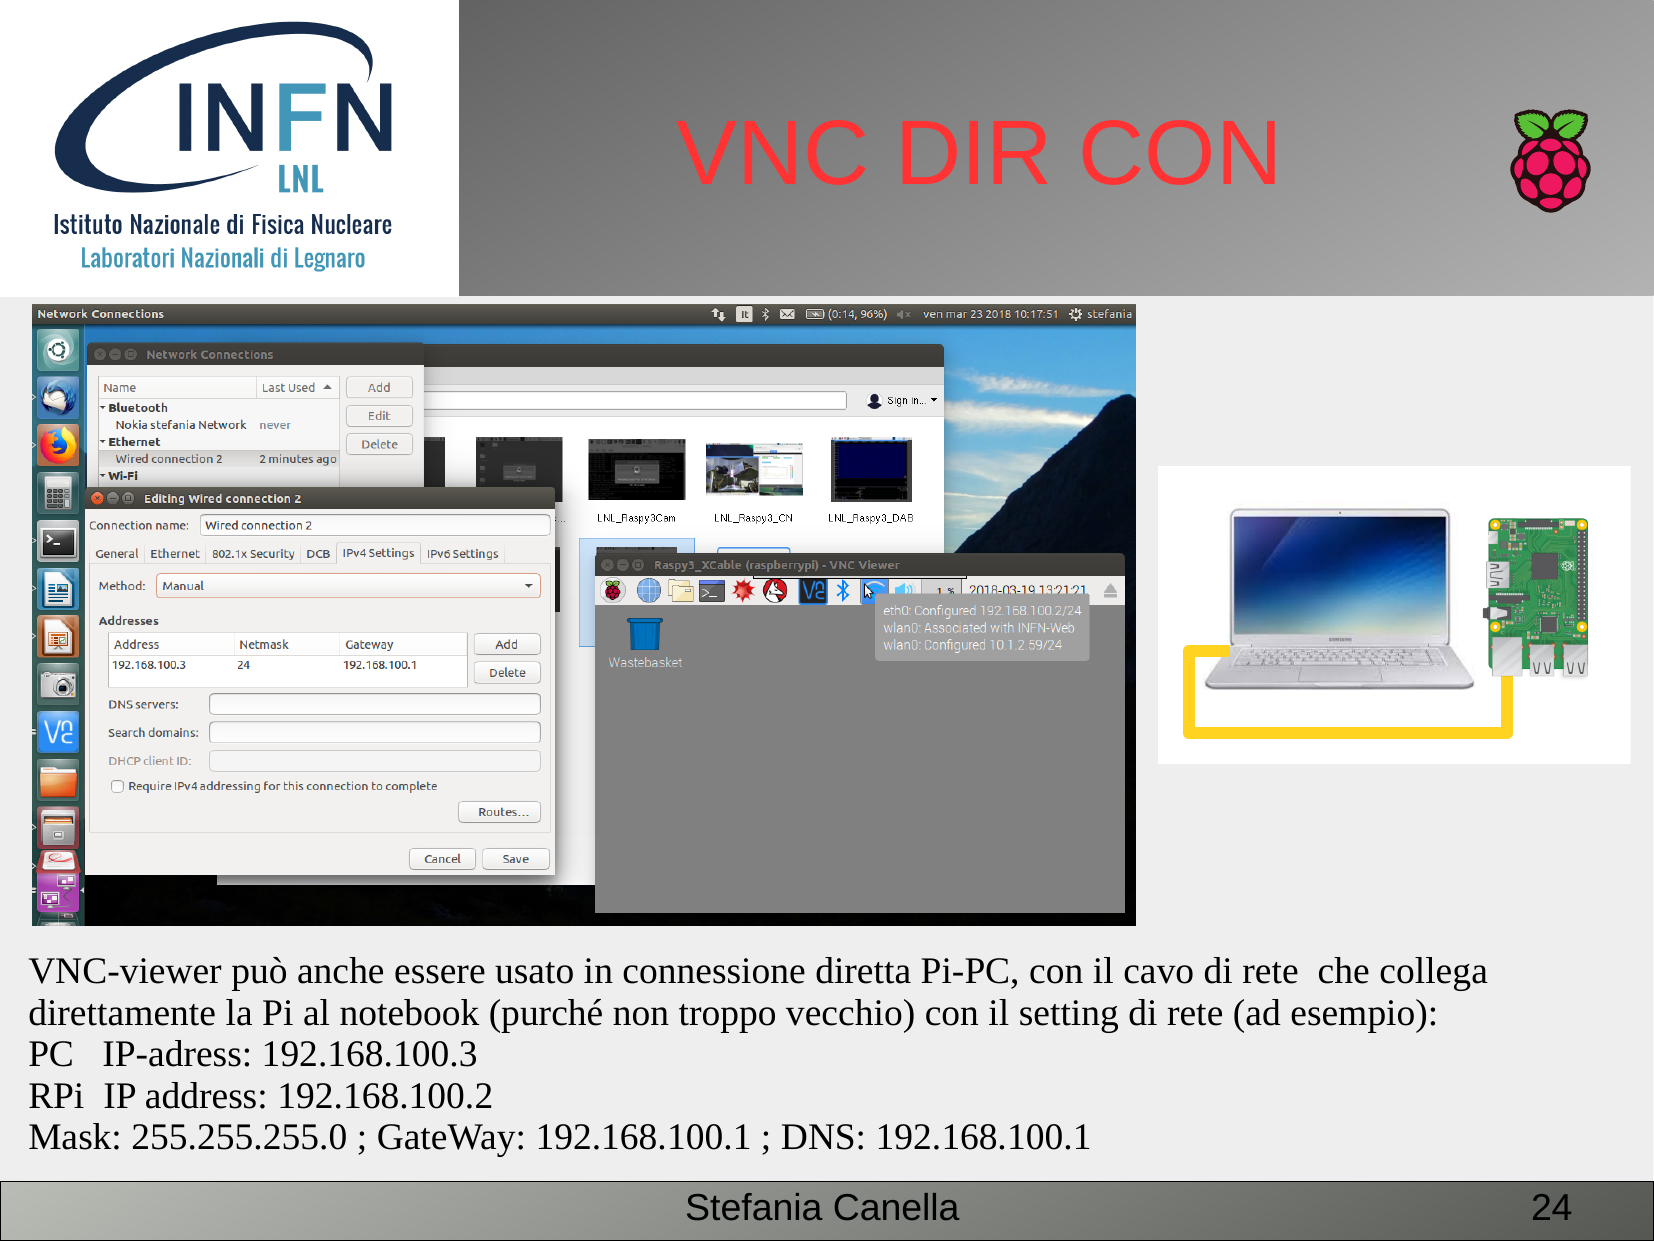

# VNC DIR CON
VNC-viewer può anche essere usato in connessione diretta Pi-PC, con il cavo di rete che collega direttamente la Pi al notebook (purché non troppo vecchio) con il setting di rete (ad esempio):
PC IP-adress: 192.168.100.3
RPi IP address: 192.168.100.2
Mask: 255.255.255.0 ; GateWay: 192.168.100.1 ; DNS: 192.168.100.1
Stefania Canella